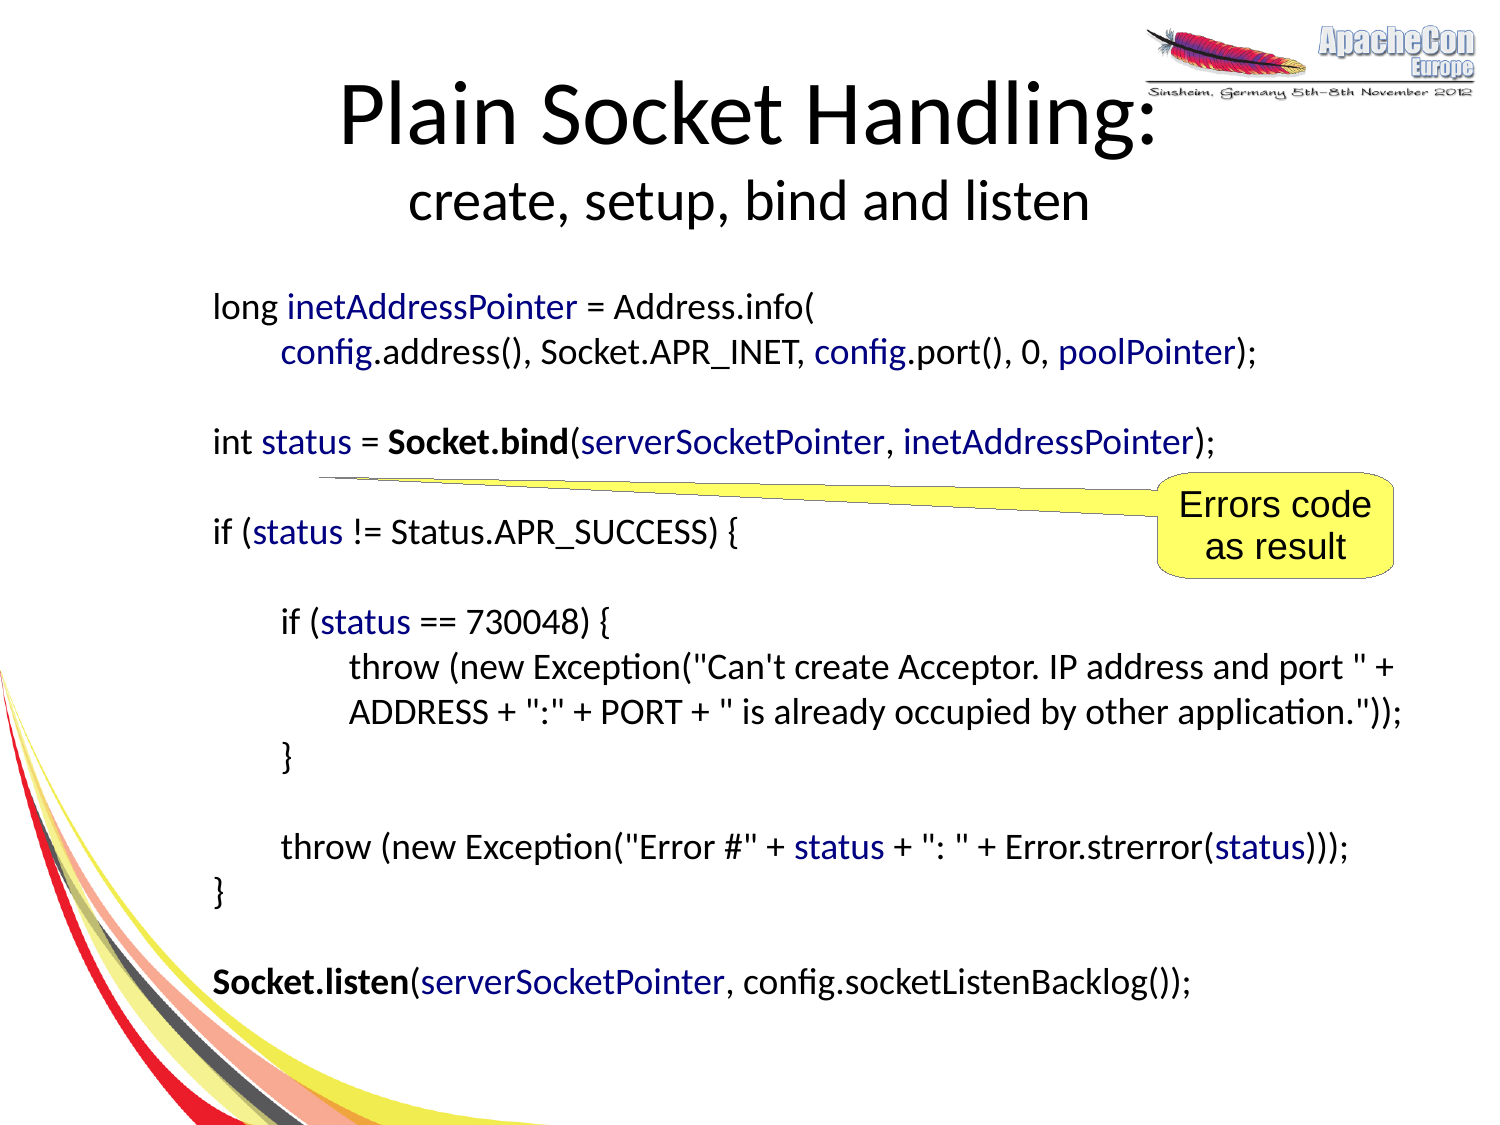

# Plain Socket Handling: create, setup, bind and listen
 long inetAddressPointer = Address.info(
 config.address(), Socket.APR_INET, config.port(), 0, poolPointer);
 int status = Socket.bind(serverSocketPointer, inetAddressPointer);
 if (status != Status.APR_SUCCESS) {
 if (status == 730048) {
 throw (new Exception("Can't create Acceptor. IP address and port " +
 ADDRESS + ":" + PORT + " is already occupied by other application."));
 }
 throw (new Exception("Error #" + status + ": " + Error.strerror(status)));
 }
 Socket.listen(serverSocketPointer, config.socketListenBacklog());
Errors code
as result